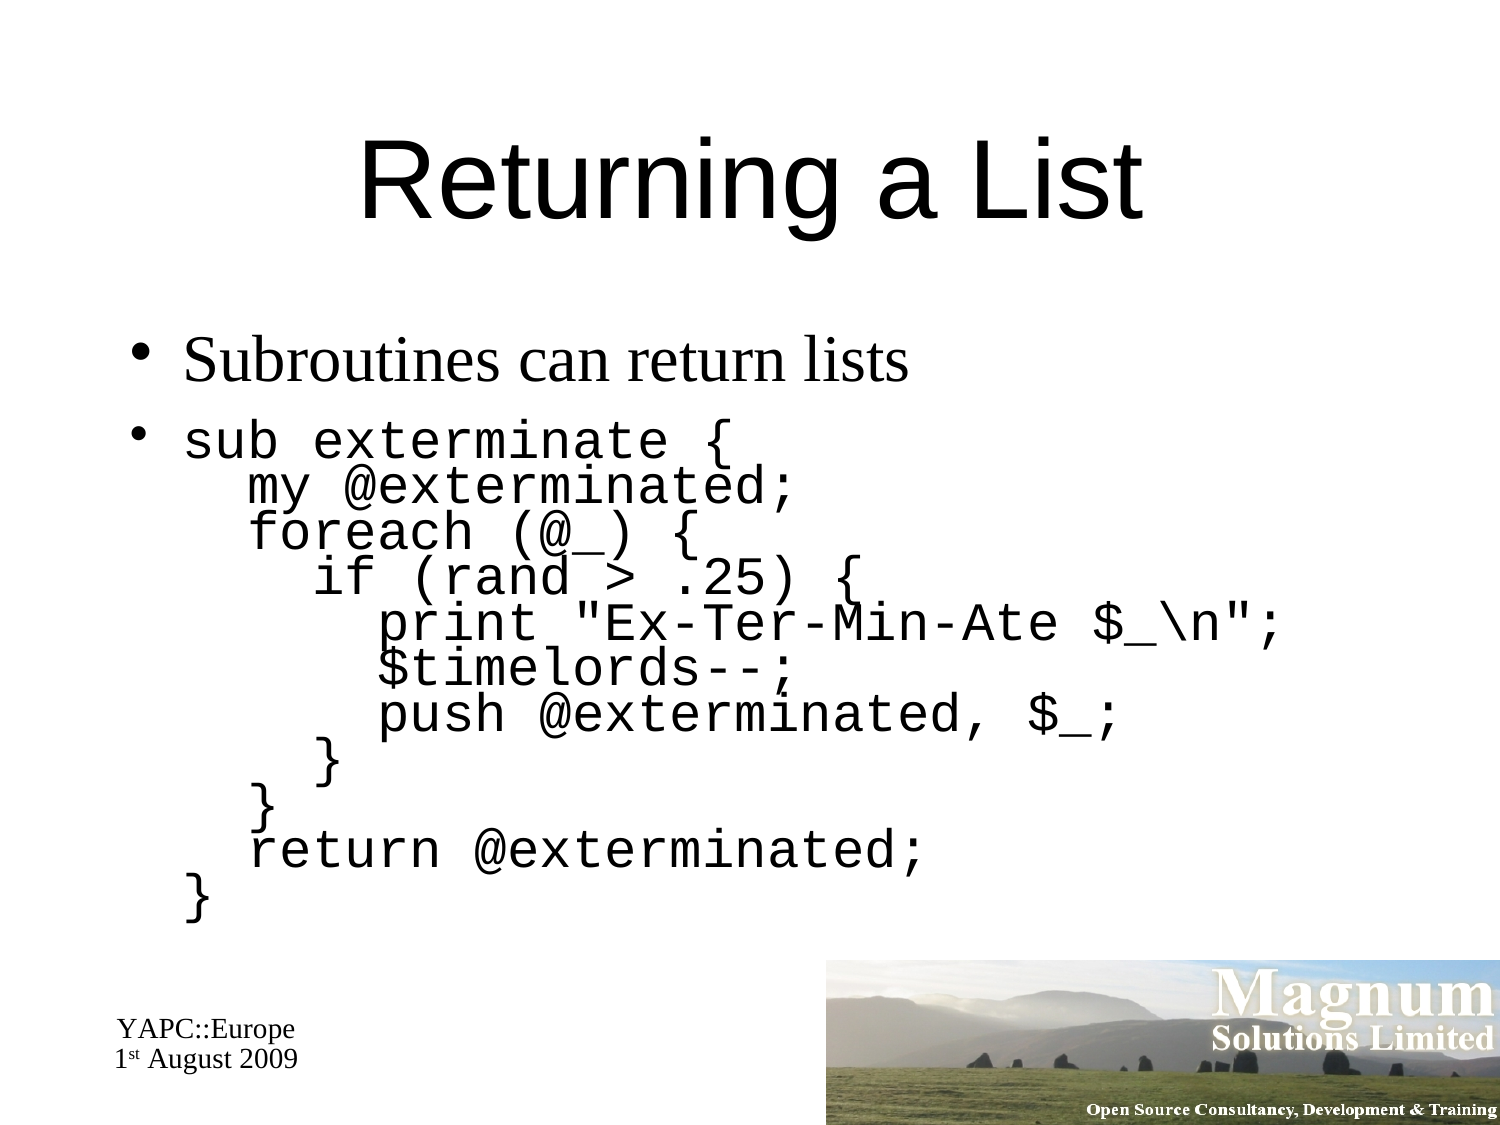

# Returning a List
Subroutines can return lists
sub exterminate {
 my @exterminated;
 foreach (@_) {
 if (rand > .25) {
 print "Ex-Ter-Min-Ate $_\n";
 $timelords--;
 push @exterminated, $_;
 }
 }
 return @exterminated;
}
104